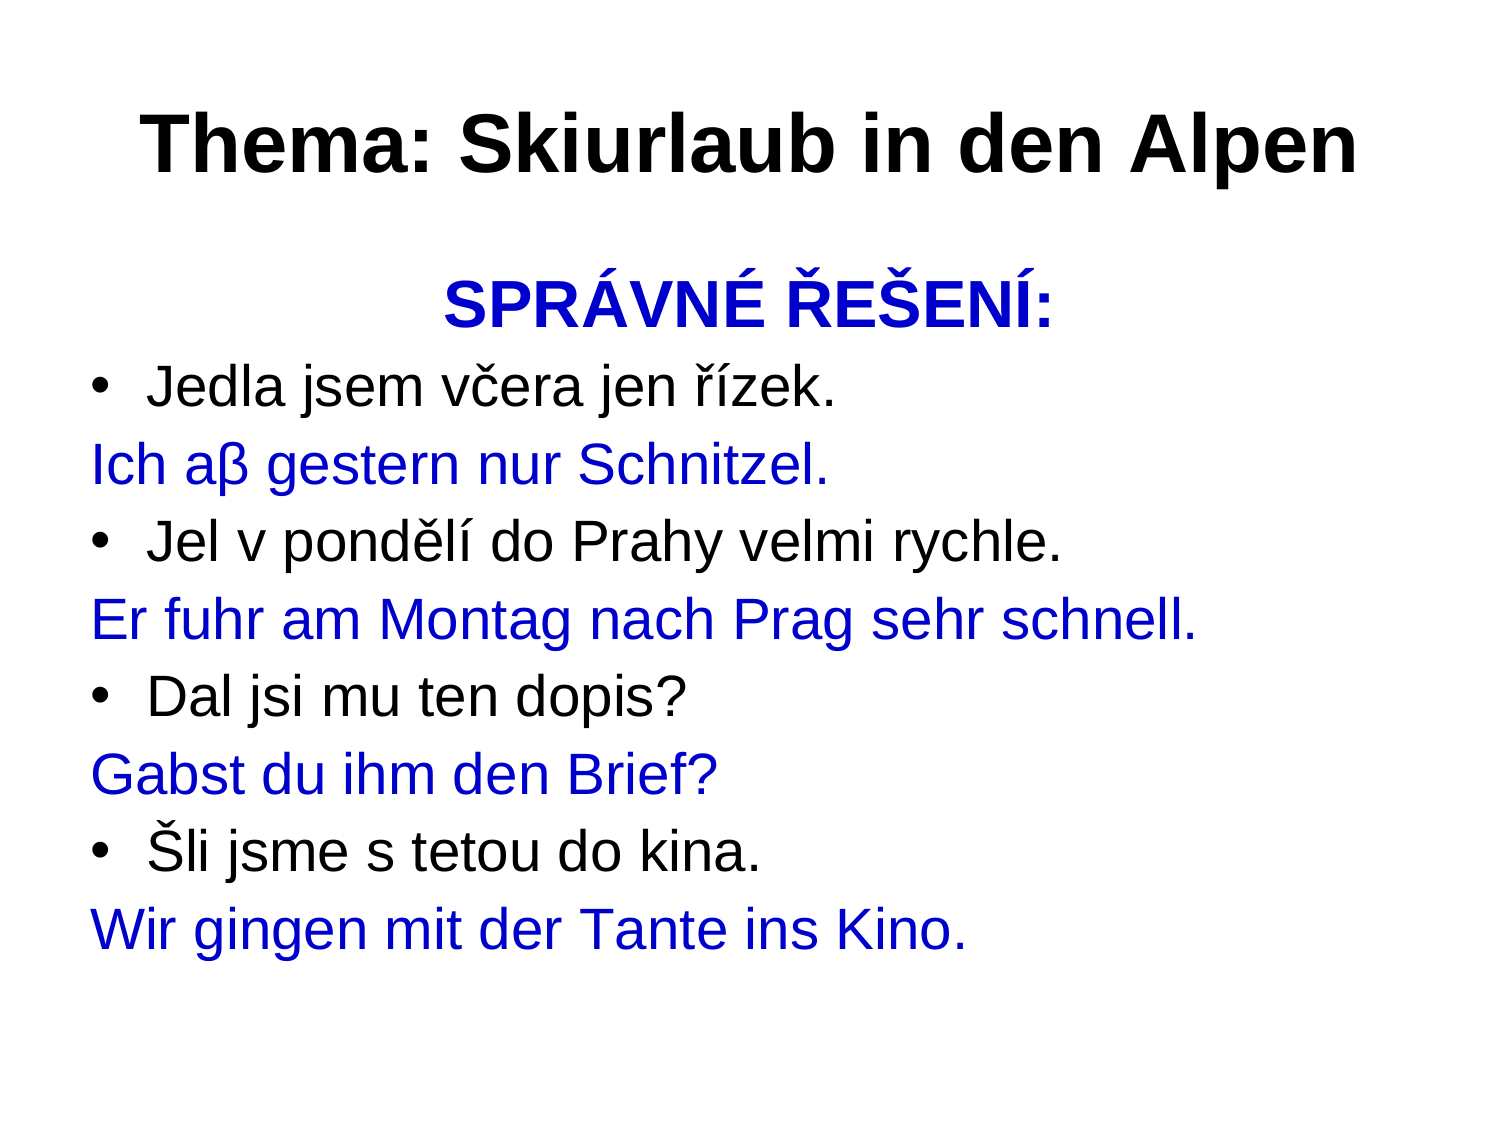

# Thema: Skiurlaub in den Alpen
SPRÁVNÉ ŘEŠENÍ:
Jedla jsem včera jen řízek.
Ich aβ gestern nur Schnitzel.
Jel v pondělí do Prahy velmi rychle.
Er fuhr am Montag nach Prag sehr schnell.
Dal jsi mu ten dopis?
Gabst du ihm den Brief?
Šli jsme s tetou do kina.
Wir gingen mit der Tante ins Kino.